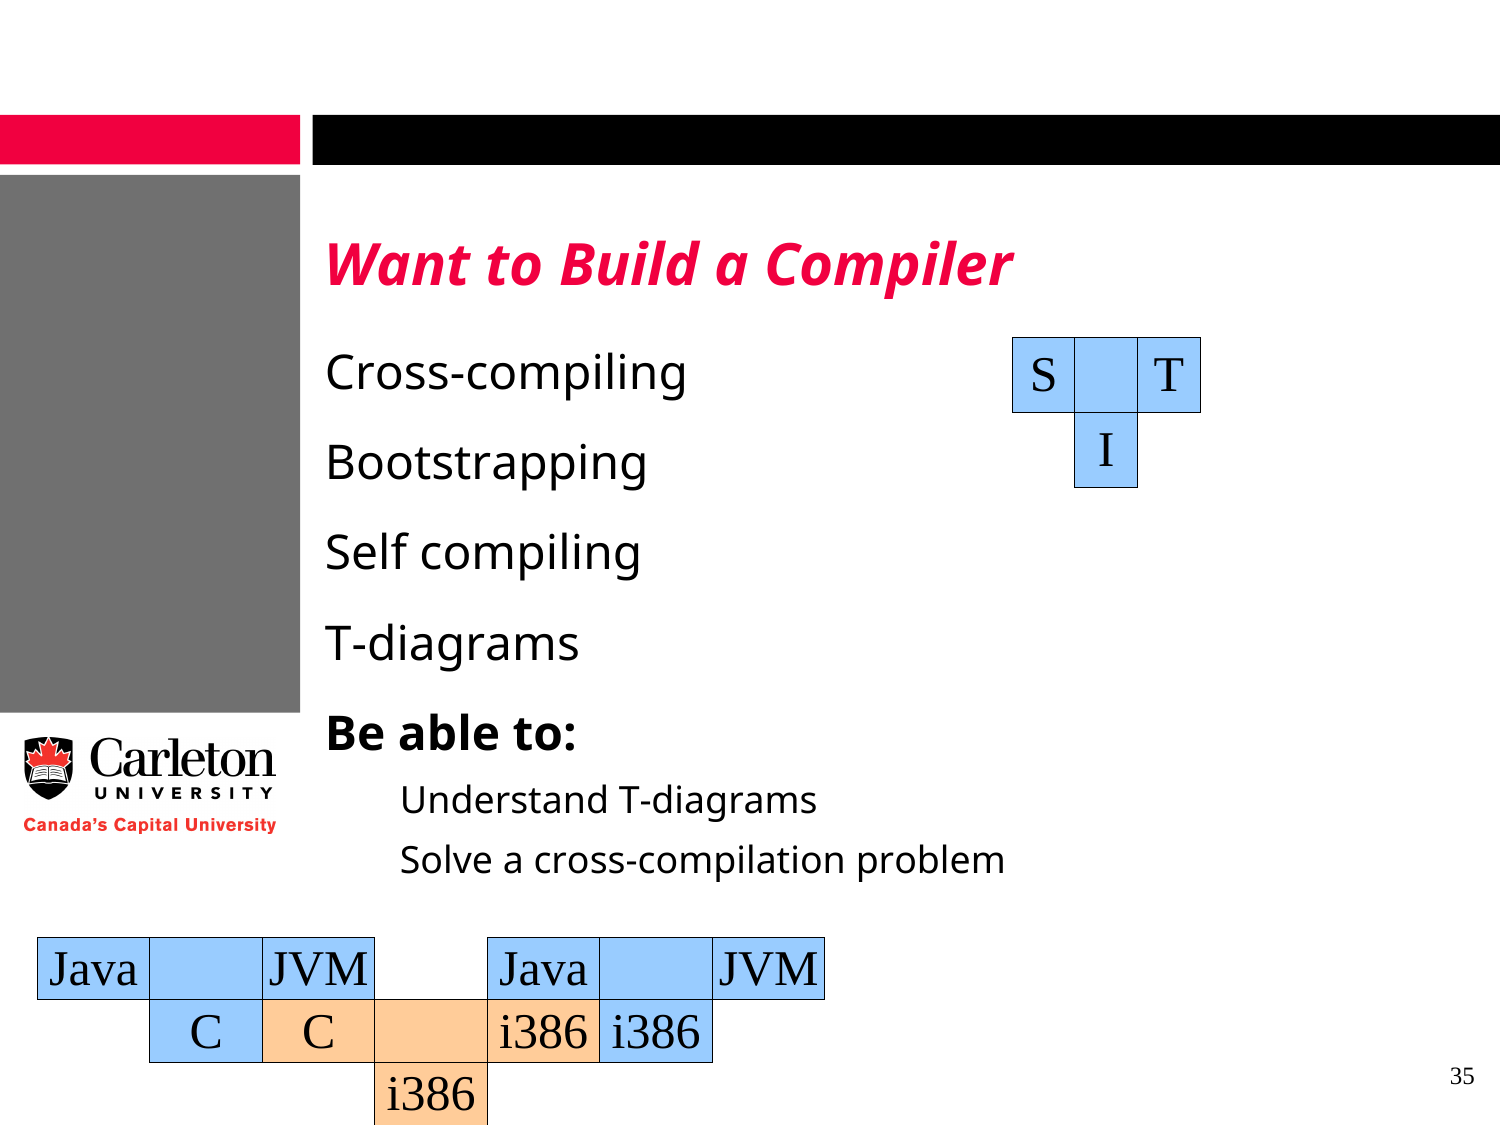

# Want to Build a Compiler
Cross-compiling
Bootstrapping
Self compiling
T-diagrams
Be able to:
Understand T-diagrams
Solve a cross-compilation problem
S
T
I
Java
JVM
Java
JVM
C
C
i386
i386
35
i386